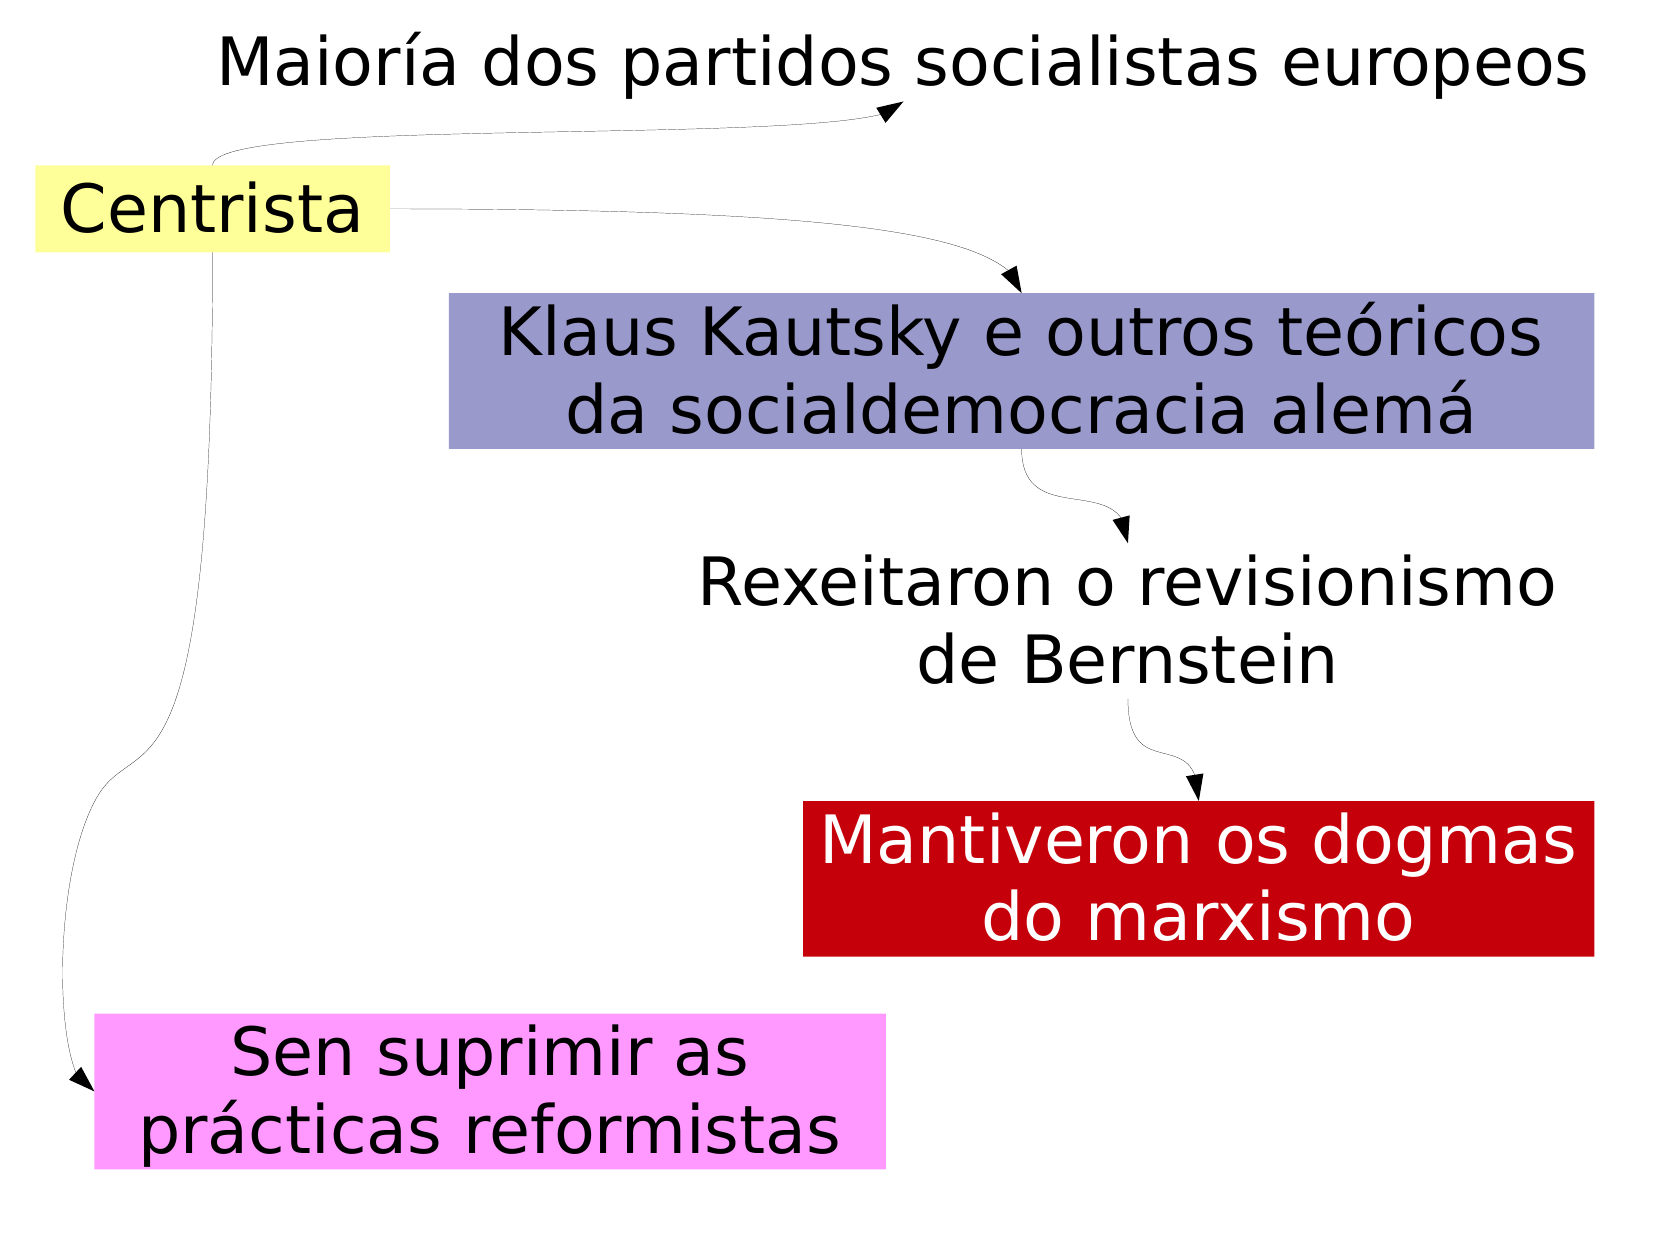

Maioría dos partidos socialistas europeos
Centrista
Klaus Kautsky e outros teóricos da socialdemocracia alemá
Rexeitaron o revisionismo de Bernstein
Mantiveron os dogmas do marxismo
Sen suprimir as prácticas reformistas